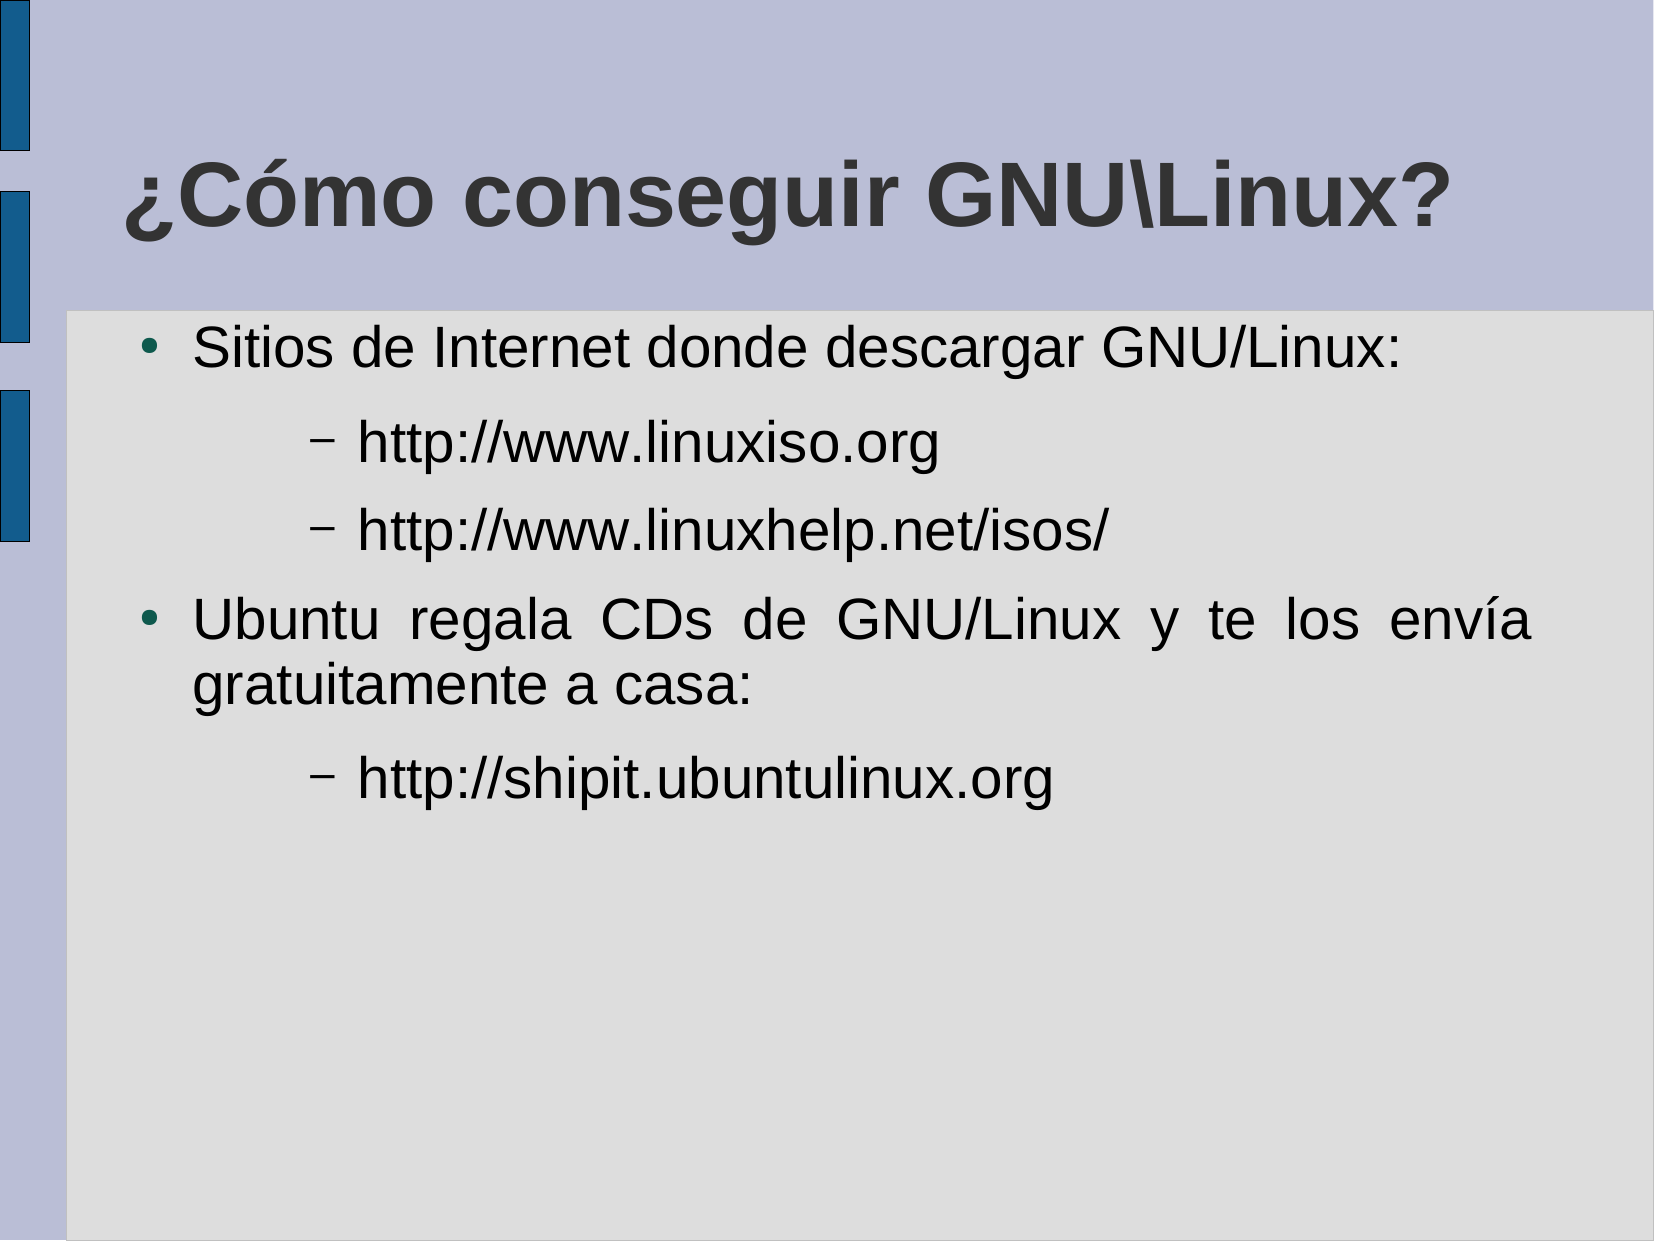

# ¿Cómo conseguir GNU\Linux?
Sitios de Internet donde descargar GNU/Linux:
http://www.linuxiso.org
http://www.linuxhelp.net/isos/
Ubuntu regala CDs de GNU/Linux y te los envía gratuitamente a casa:
http://shipit.ubuntulinux.org